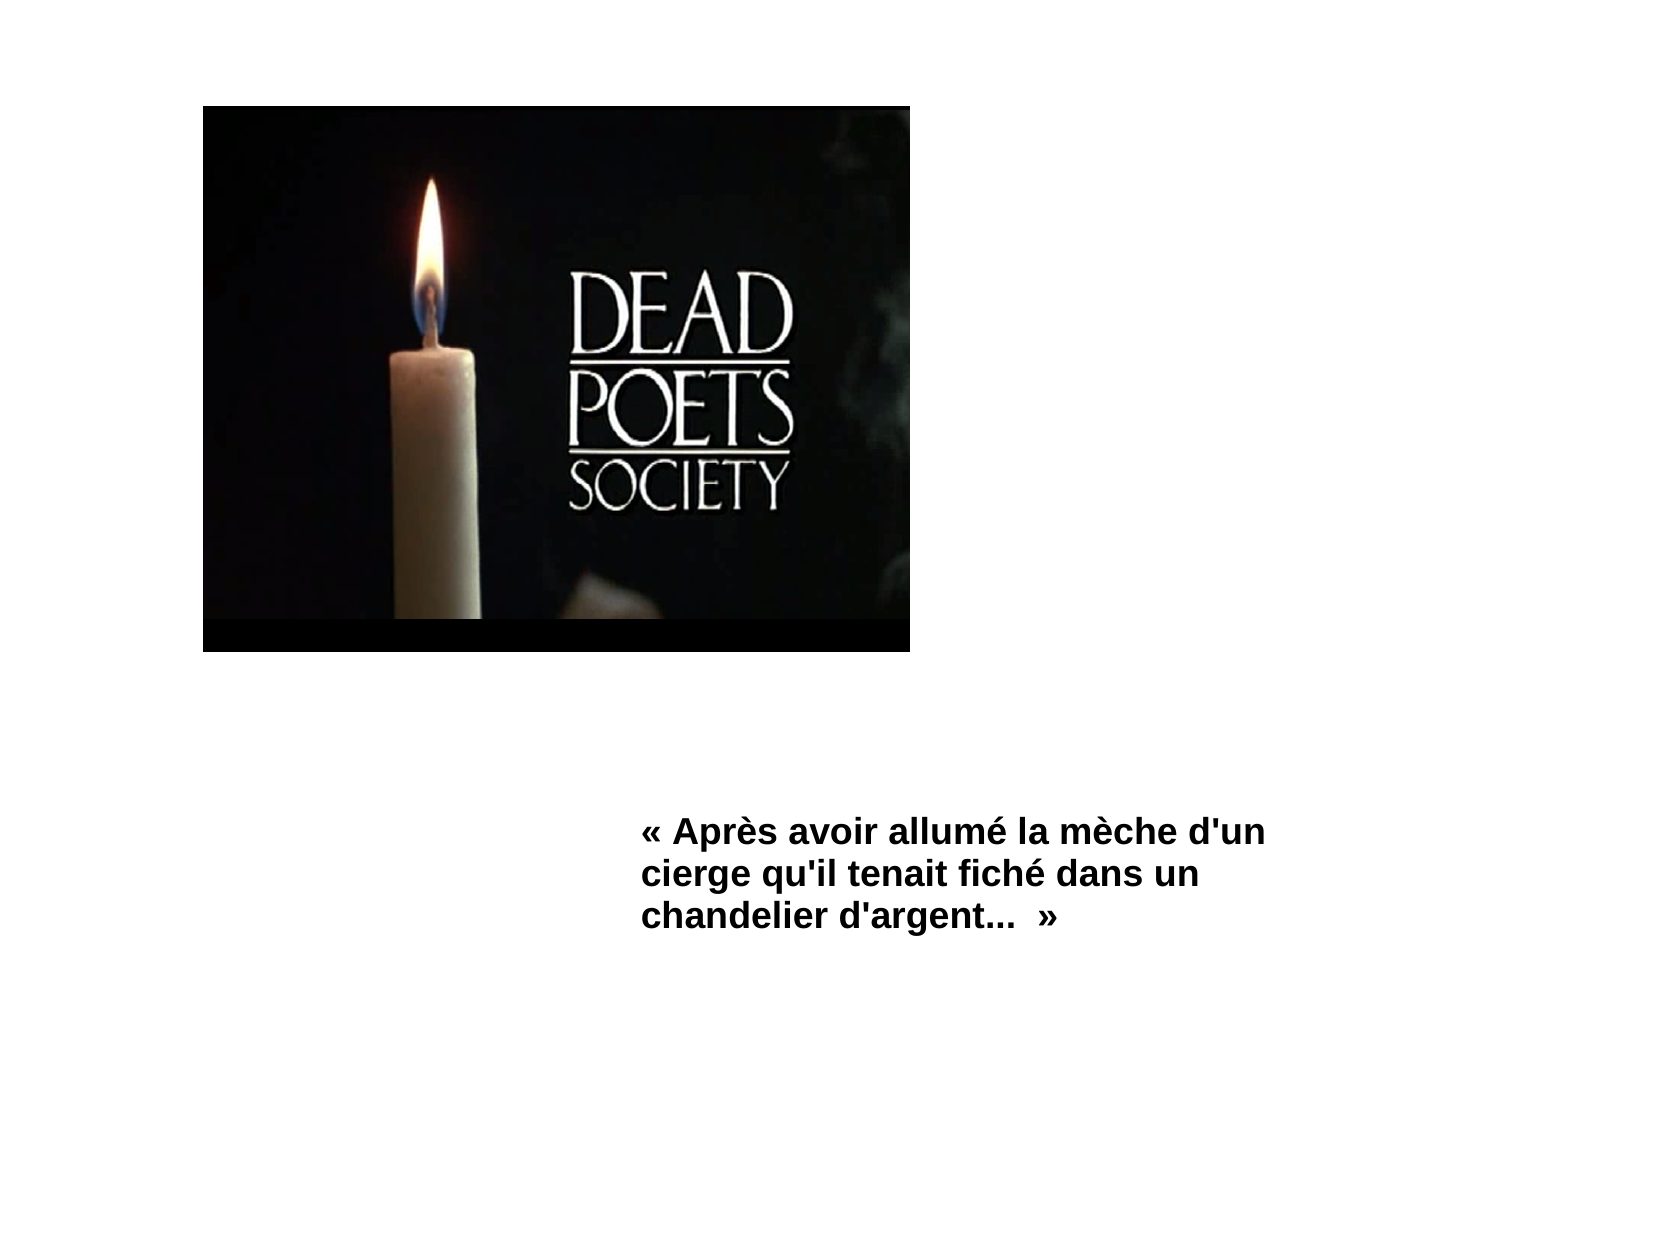

« Après avoir allumé la mèche d'un cierge qu'il tenait fiché dans un chandelier d'argent...  »